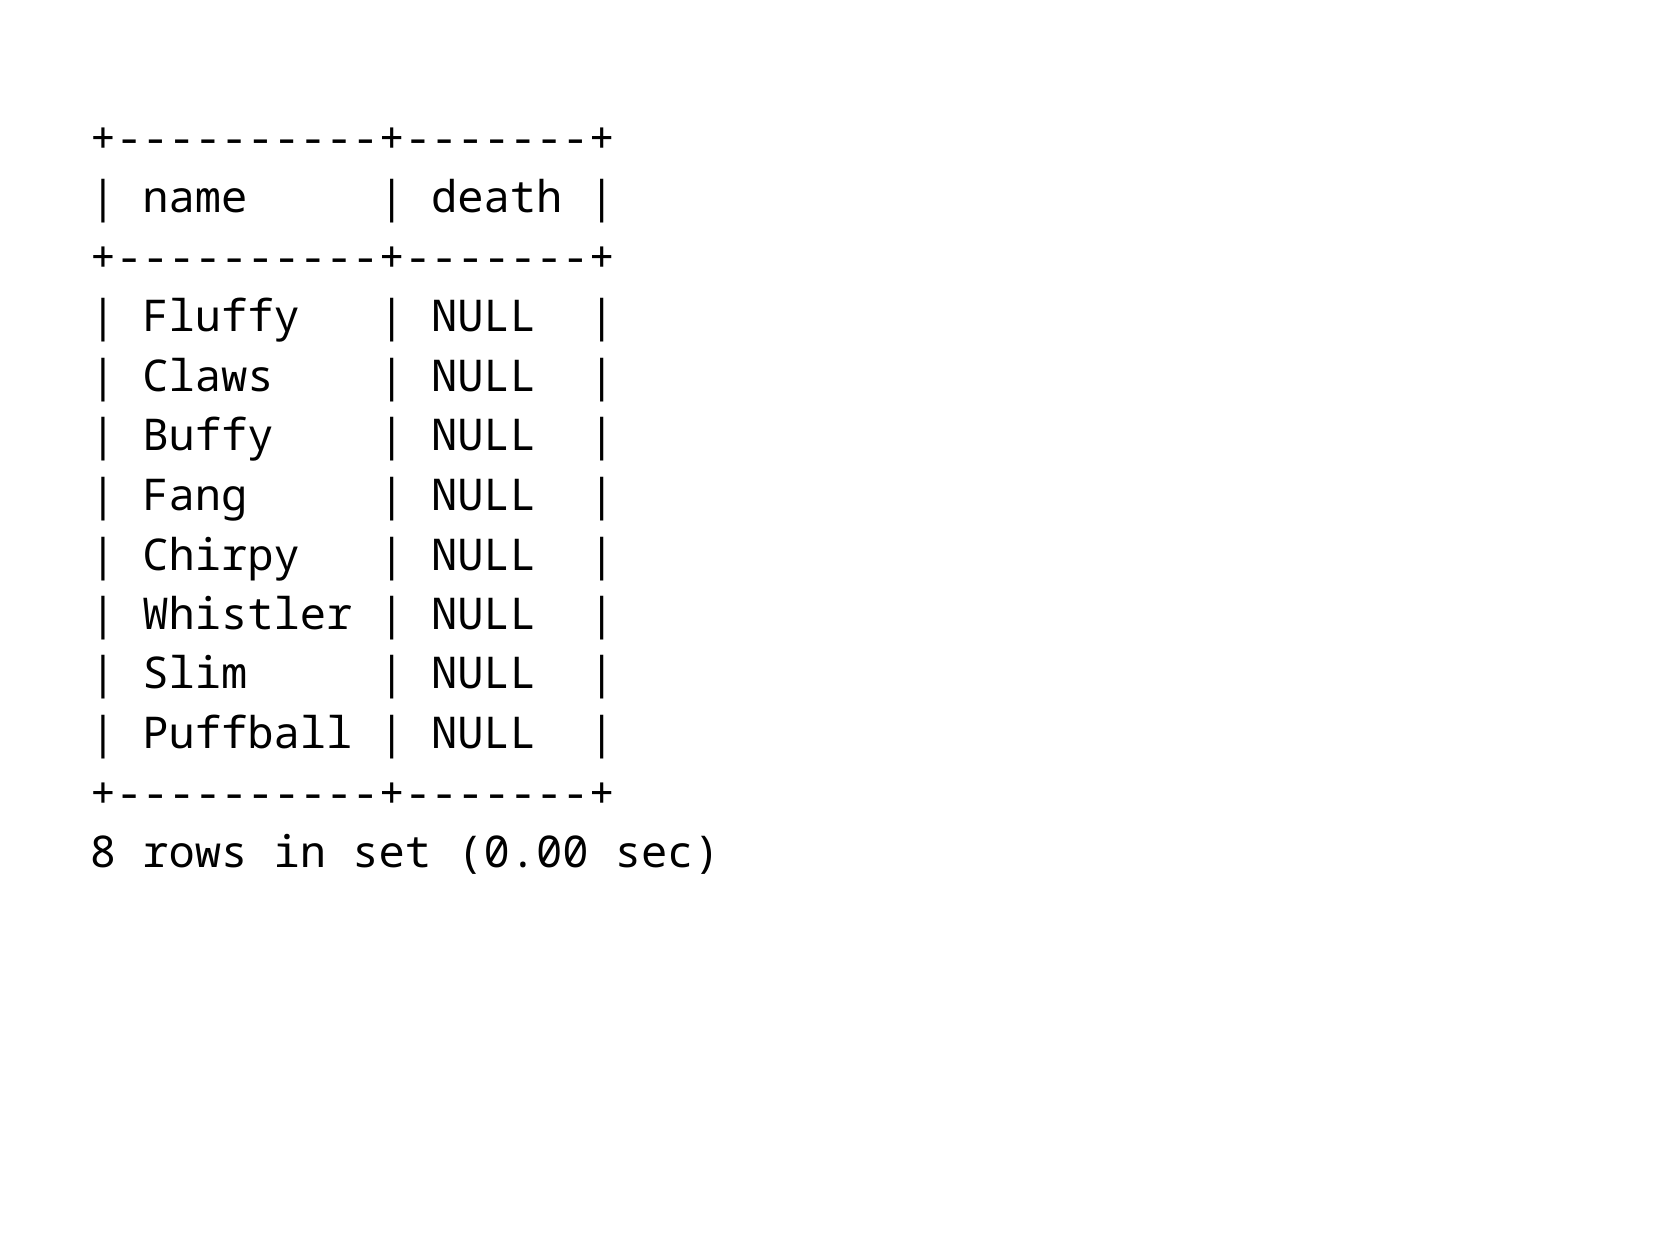

+----------+-------+
| name | death |
+----------+-------+
| Fluffy | NULL |
| Claws | NULL |
| Buffy | NULL |
| Fang | NULL |
| Chirpy | NULL |
| Whistler | NULL |
| Slim | NULL |
| Puffball | NULL |
+----------+-------+
8 rows in set (0.00 sec)